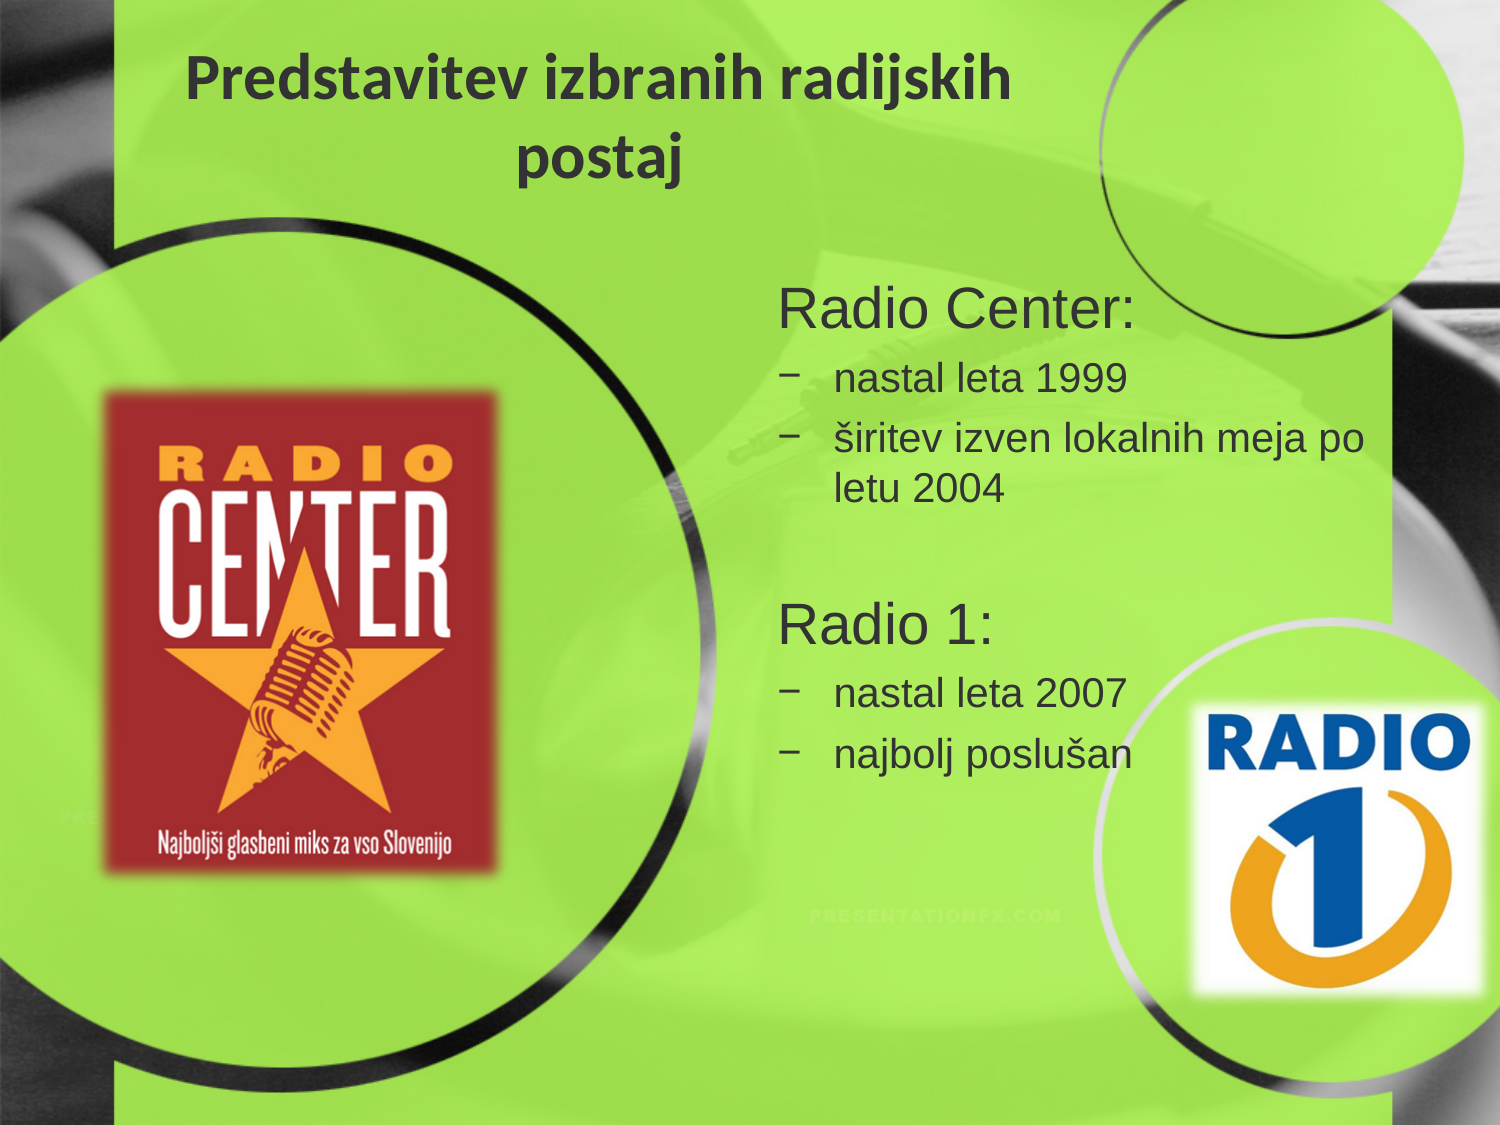

Predstavitev izbranih radijskih postaj
Radio Center:
nastal leta 1999
širitev izven lokalnih meja po letu 2004
Radio 1:
nastal leta 2007
najbolj poslušan